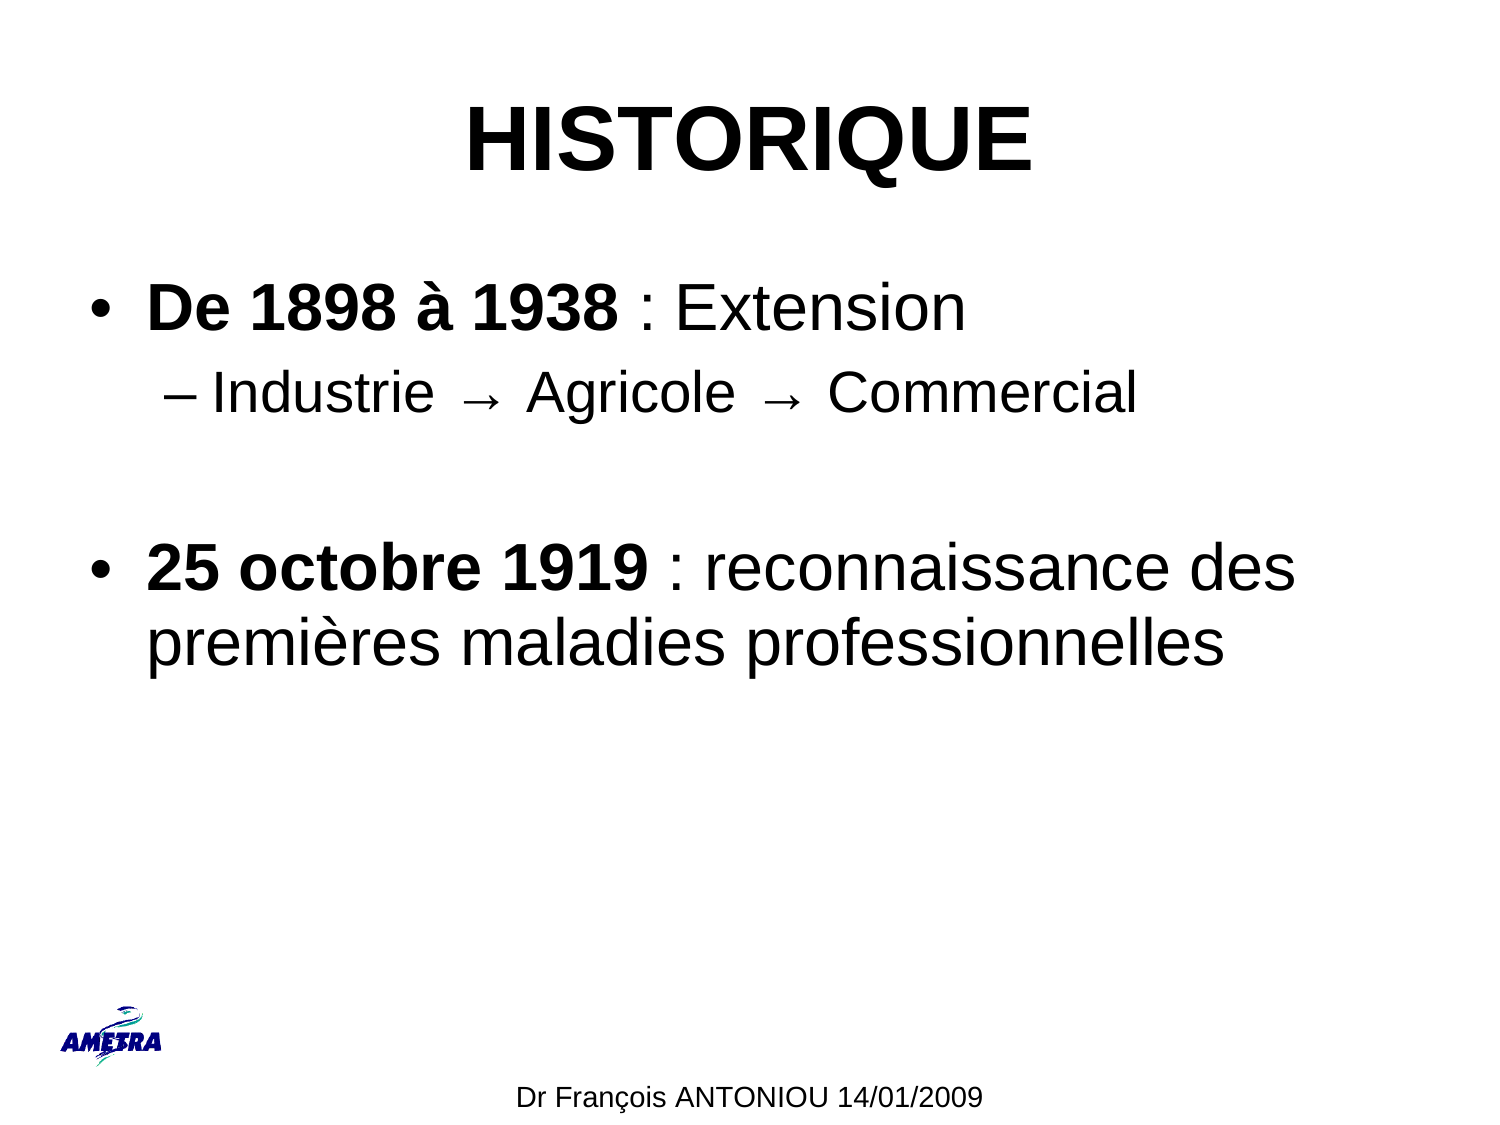

# HISTORIQUE
De 1898 à 1938 : Extension
Industrie → Agricole → Commercial
25 octobre 1919 : reconnaissance des premières maladies professionnelles
Dr François ANTONIOU 14/01/2009